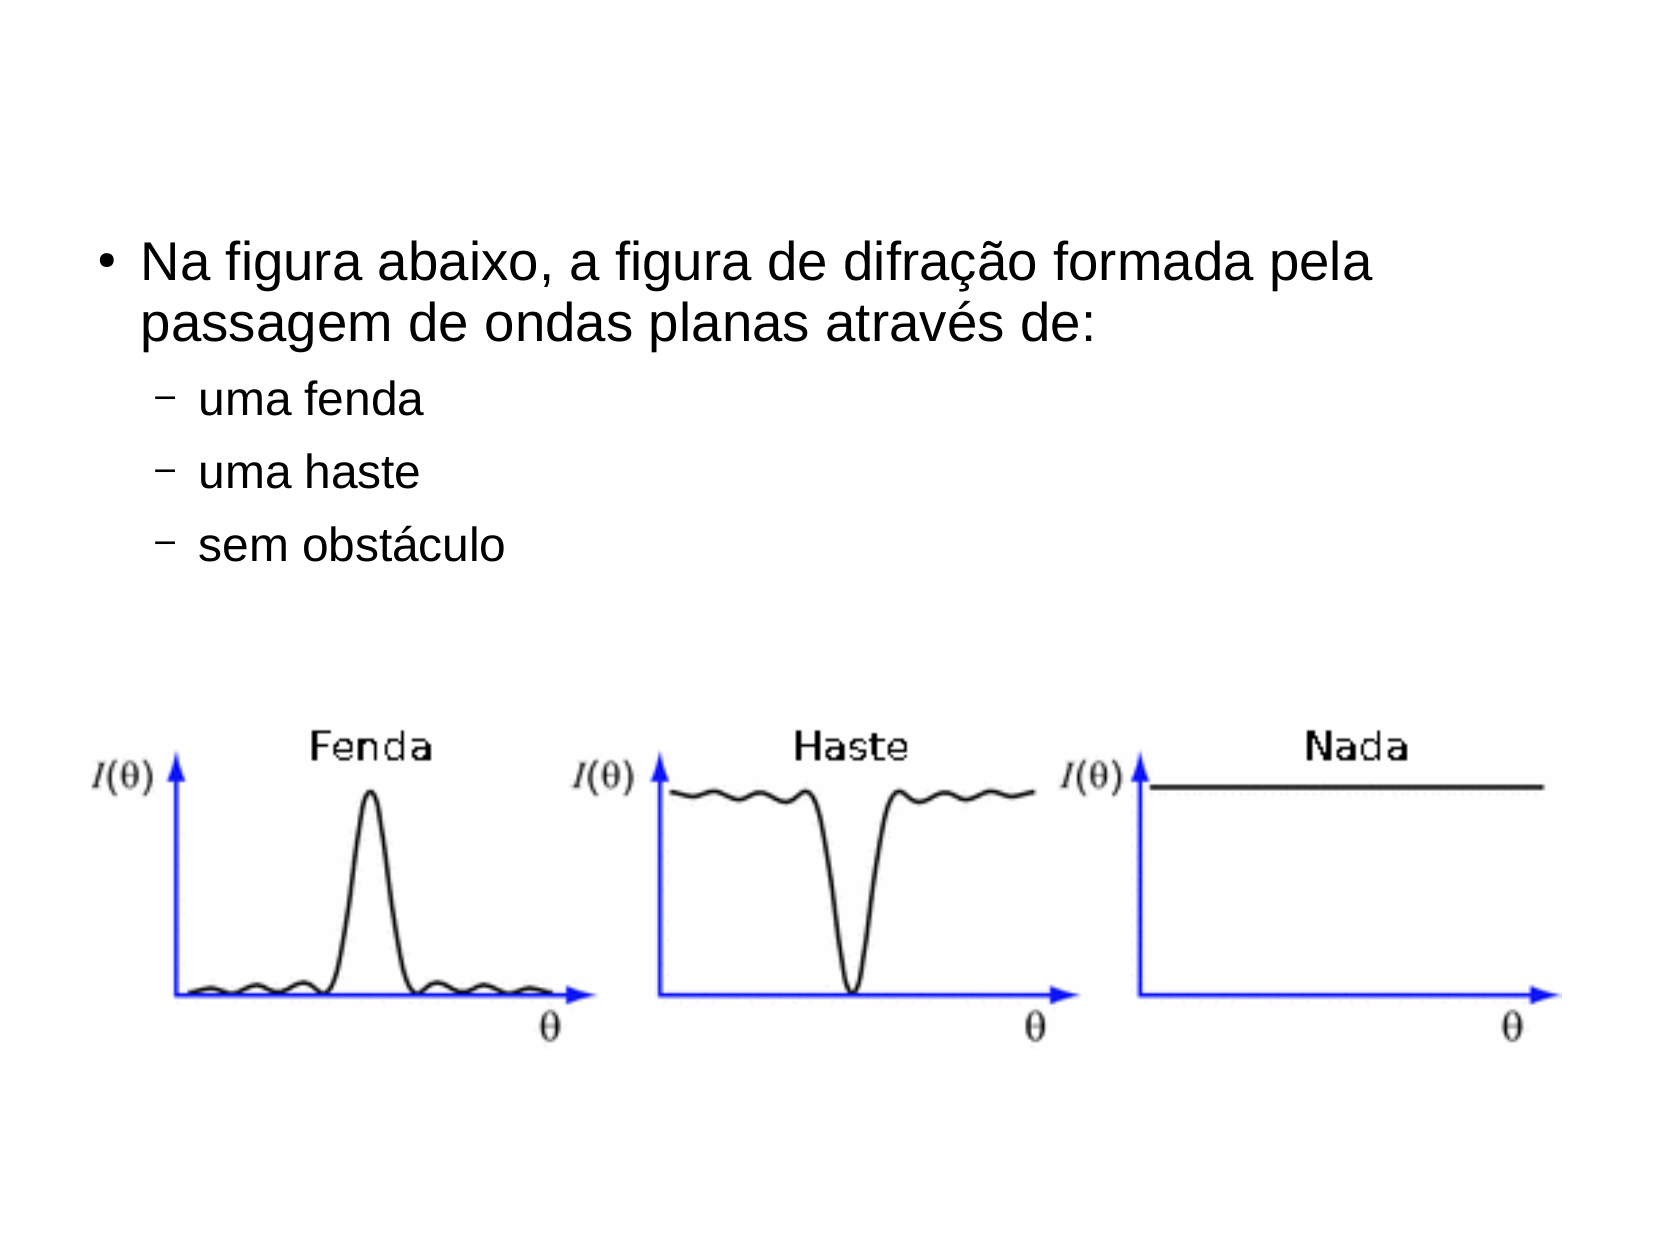

#
Na figura abaixo, a figura de difração formada pela passagem de ondas planas através de:
uma fenda
uma haste
sem obstáculo